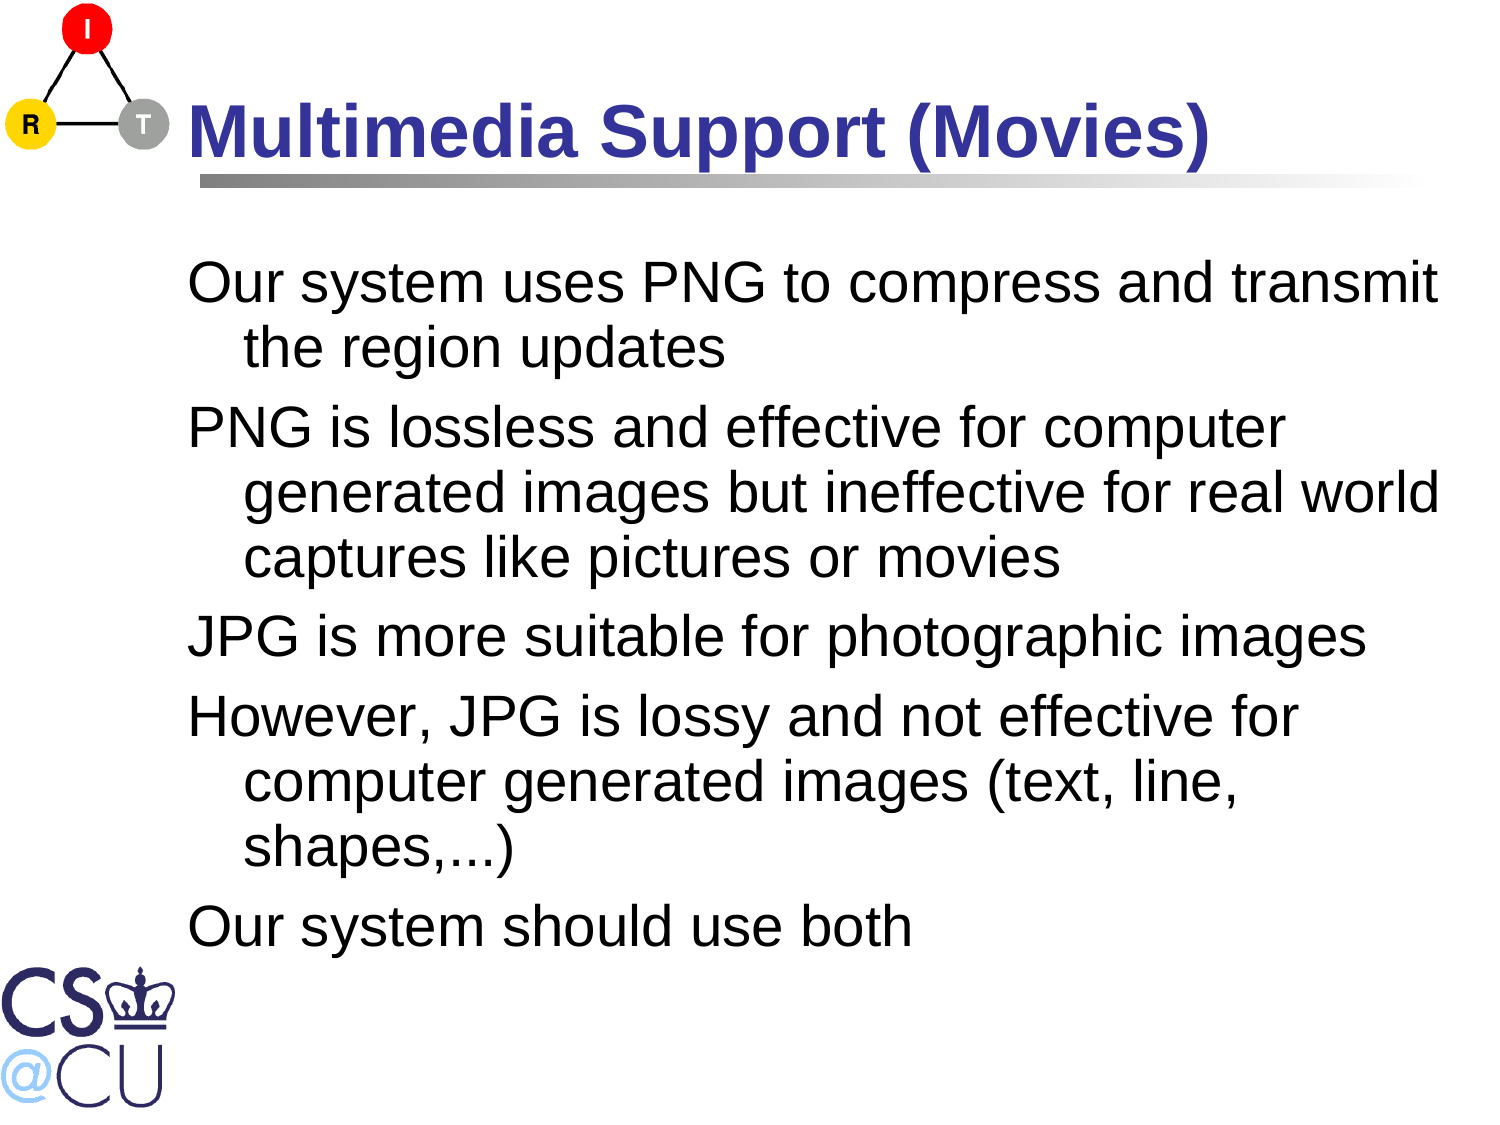

# Multimedia Support (Movies)
Our system uses PNG to compress and transmit the region updates
PNG is lossless and effective for computer generated images but ineffective for real world captures like pictures or movies
JPG is more suitable for photographic images
However, JPG is lossy and not effective for computer generated images (text, line, shapes,...)
Our system should use both